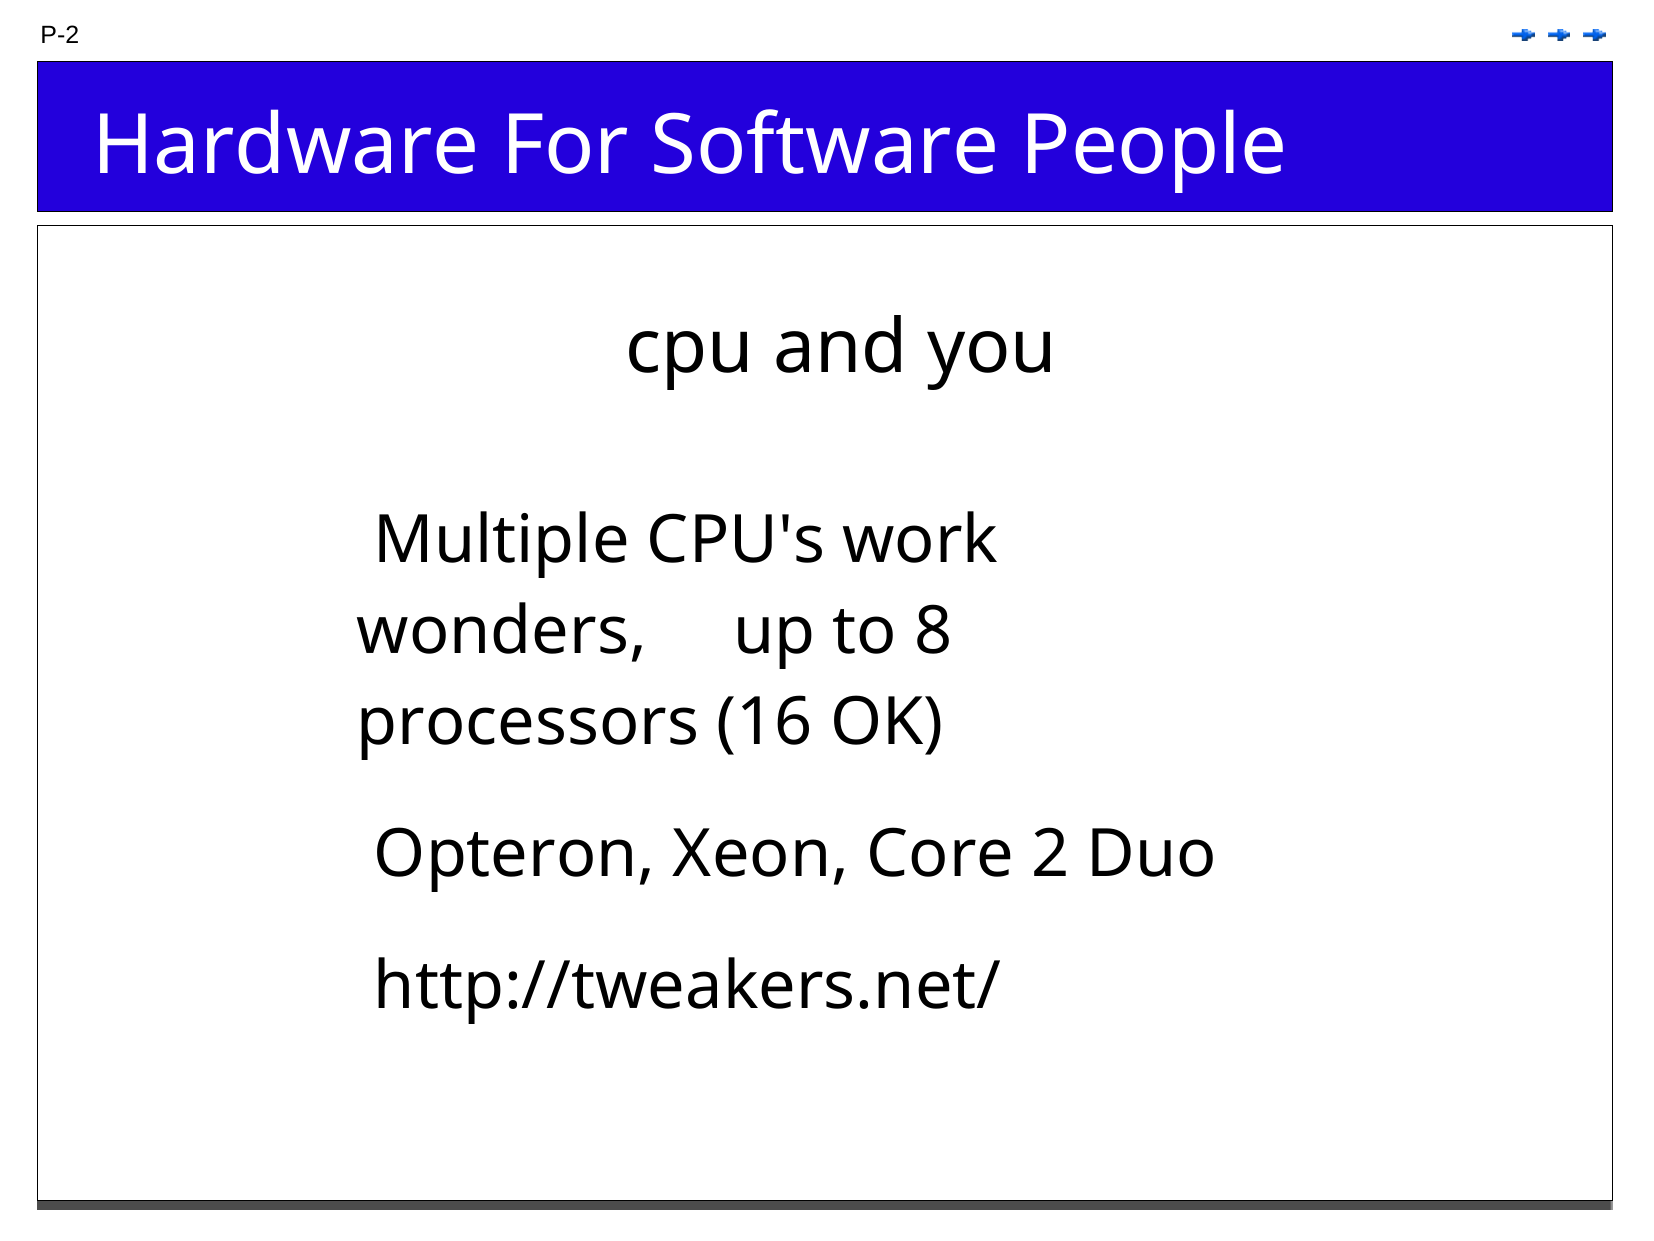

P-2
Hardware For Software People
cpu and you
 Multiple CPU's work wonders, up to 8 processors (16 OK)
 Opteron, Xeon, Core 2 Duo
 http://tweakers.net/